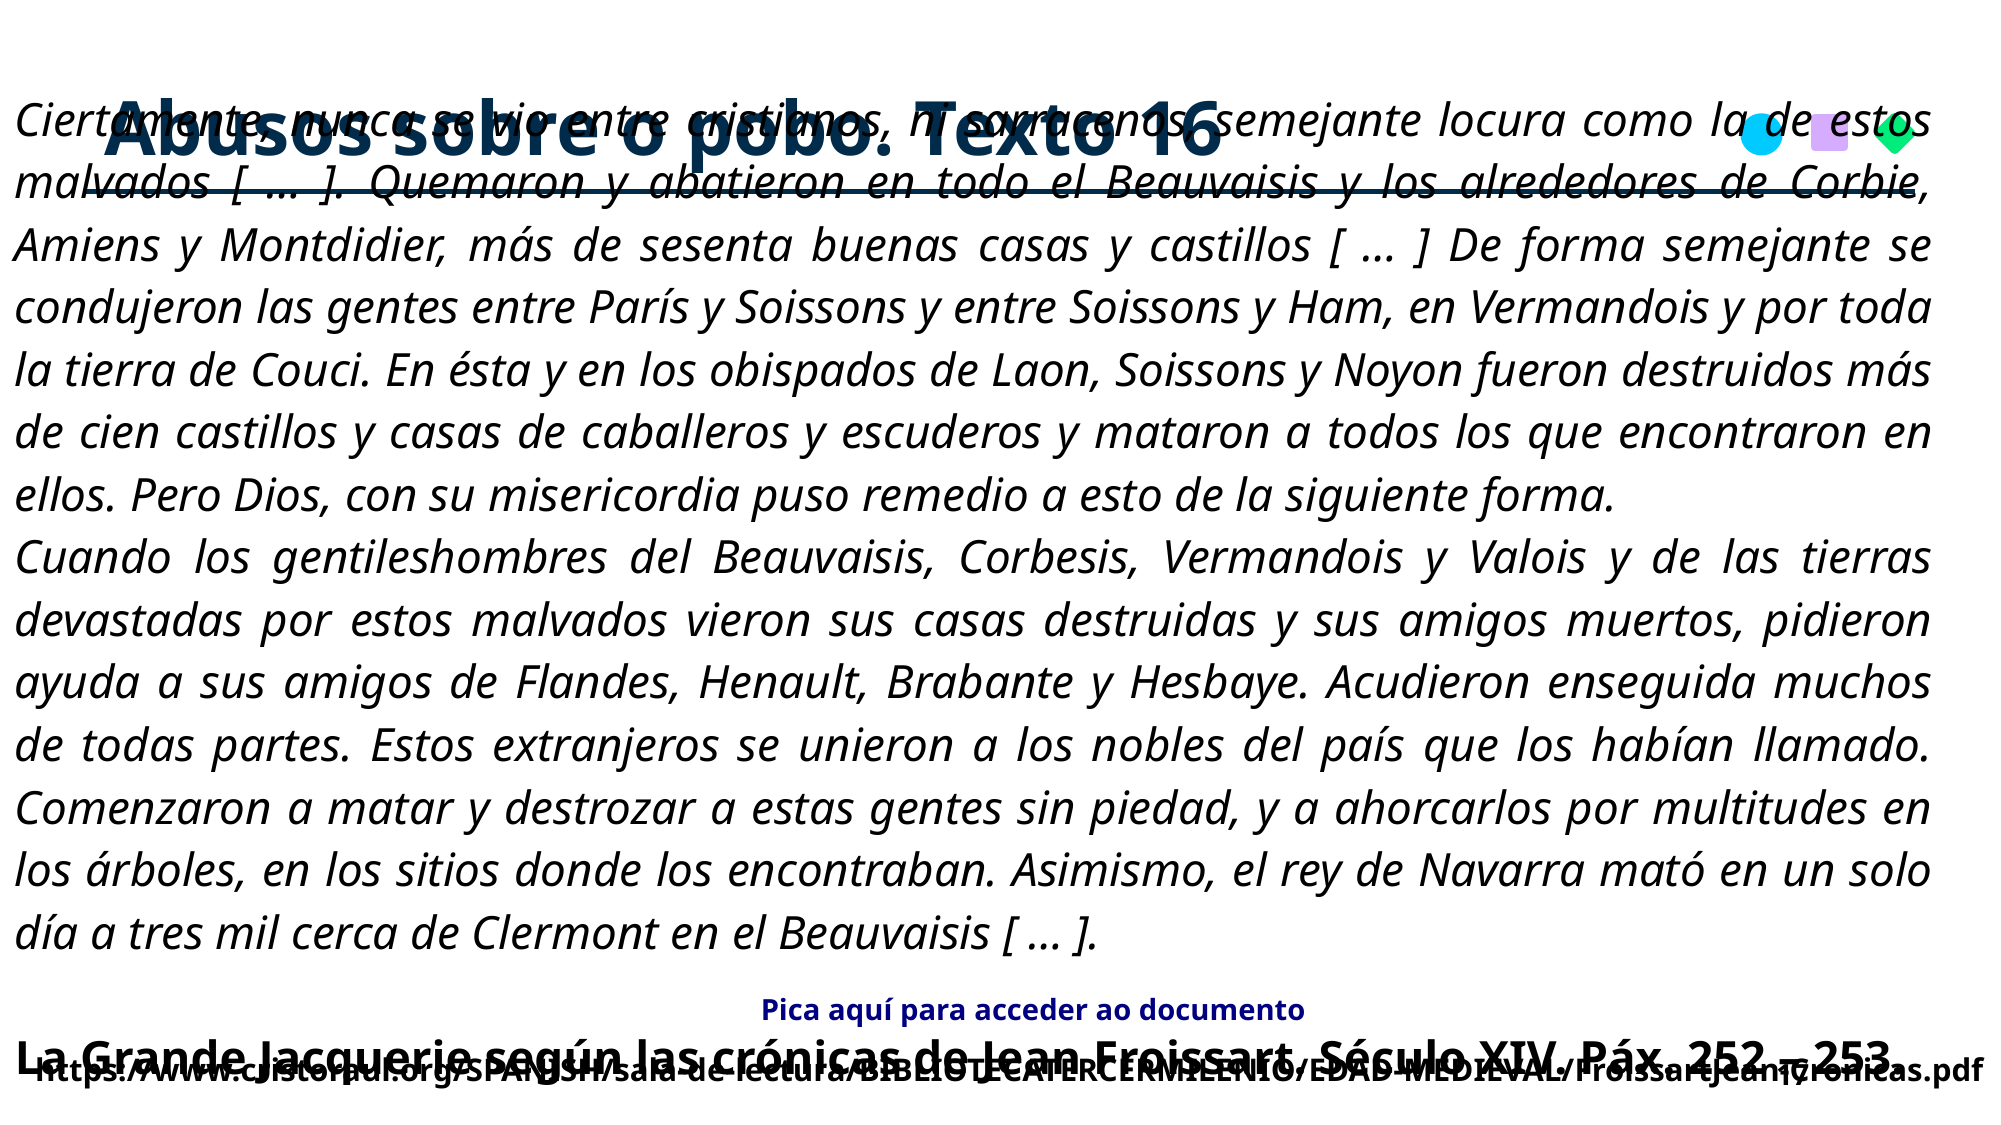

Ciertamente, nunca se vio entre cristianos, ni sarracenos, semejante locura como la de estos malvados [ … ]. Quemaron y abatieron en todo el Beauvaisis y los alrededores de Corbie, Amiens y Montdidier, más de sesenta buenas casas y castillos [ … ] De forma semejante se condujeron las gentes entre París y Soissons y entre Soissons y Ham, en Vermandois y por toda la tierra de Couci. En ésta y en los obispados de Laon, Soissons y Noyon fueron destruidos más de cien castillos y casas de caballeros y escuderos y mataron a todos los que encontraron en ellos. Pero Dios, con su misericordia puso remedio a esto de la siguiente forma.
Cuando los gentileshombres del Beauvaisis, Corbesis, Vermandois y Valois y de las tierras devastadas por estos malvados vieron sus casas destruidas y sus amigos muertos, pidieron ayuda a sus amigos de Flandes, Henault, Brabante y Hesbaye. Acudieron enseguida muchos de todas partes. Estos extranjeros se unieron a los nobles del país que los habían llamado. Comenzaron a matar y destrozar a estas gentes sin piedad, y a ahorcarlos por multitudes en los árboles, en los sitios donde los encontraban. Asimismo, el rey de Navarra mató en un solo día a tres mil cerca de Clermont en el Beauvaisis [ … ].
La Grande Jacquerie según las crónicas de Jean Froissart. Século XIV. Páx. 252 – 253.
# Abusos sobre o pobo. Texto 16
Pica aquí para acceder ao documento
https://www.cristoraul.org/SPANISH/sala-de-lectura/BIBLIOTECATERCERMILENIO/EDAD-MEDIEVAL/FroissartJean-Cronicas.pdf